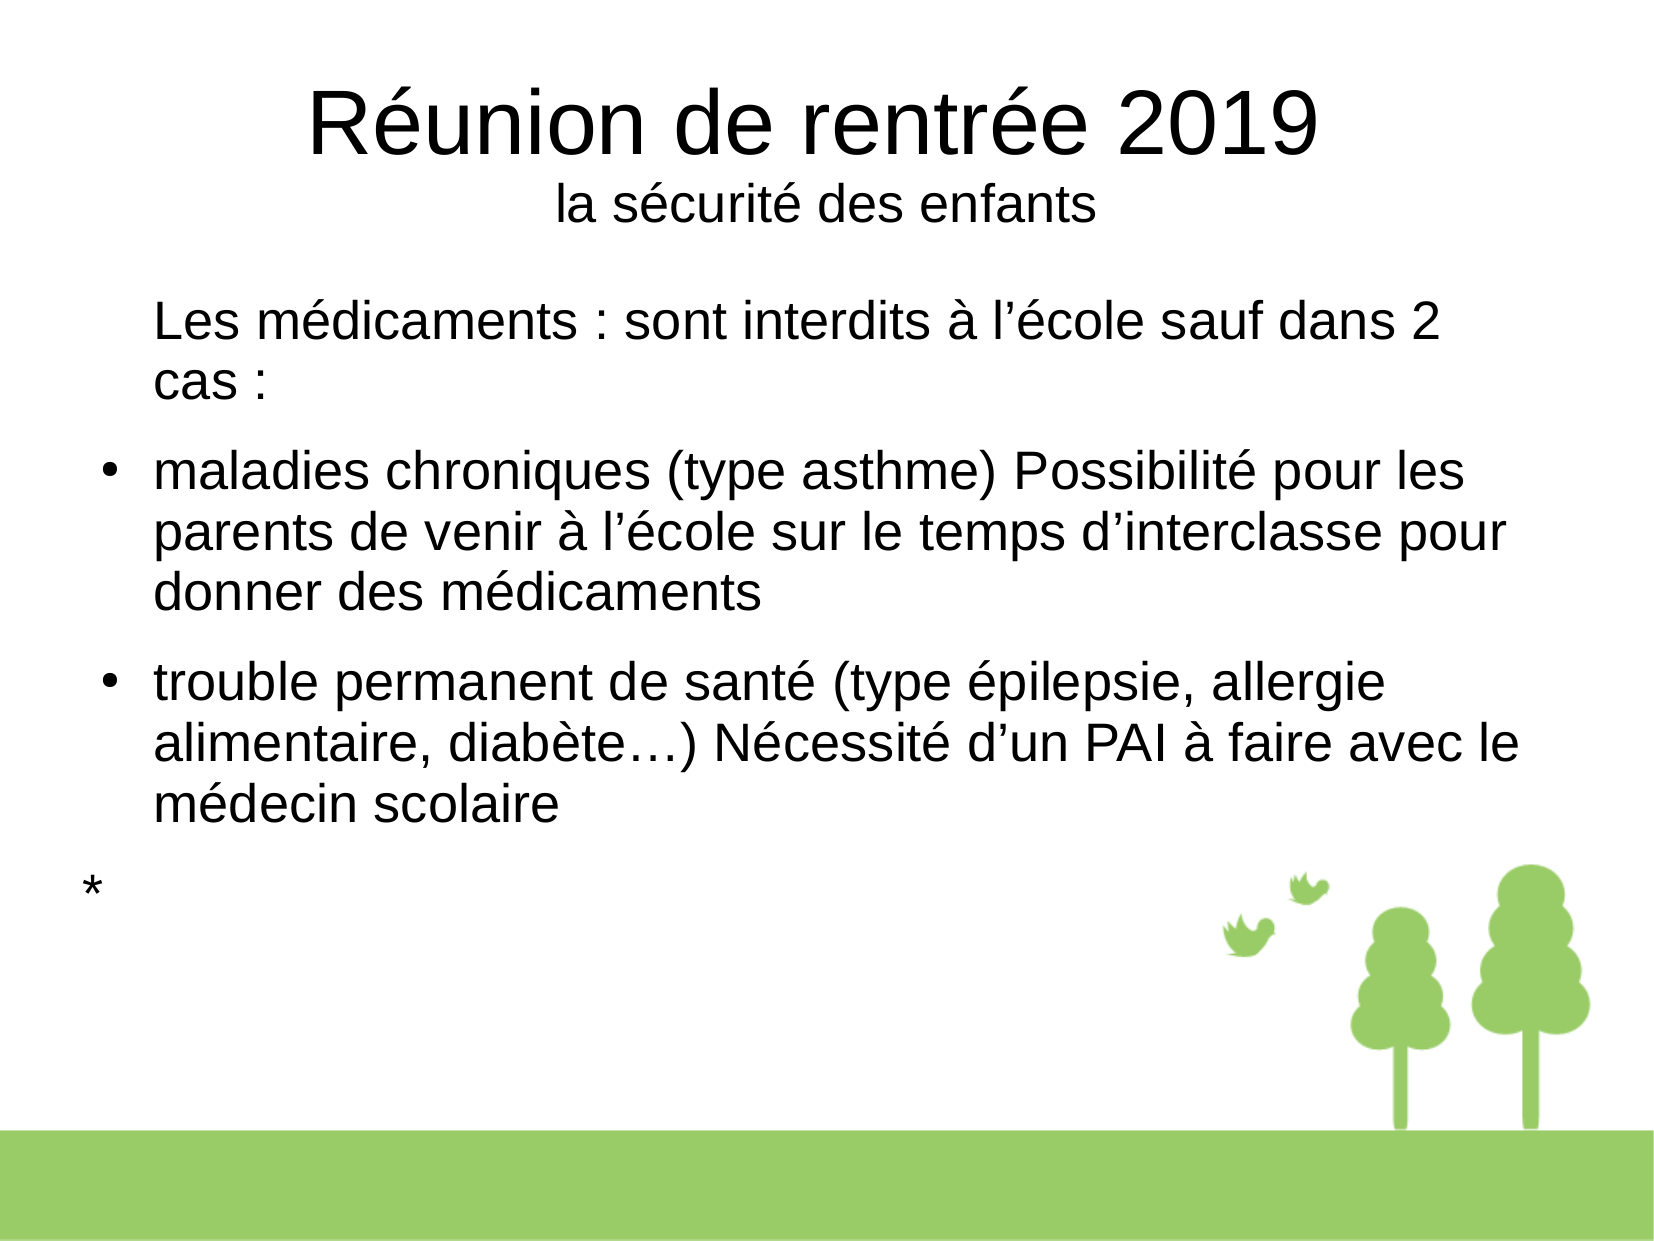

# Réunion de rentrée 2019 la sécurité des enfants
Les médicaments : sont interdits à l’école sauf dans 2 cas :
maladies chroniques (type asthme) Possibilité pour les parents de venir à l’école sur le temps d’interclasse pour donner des médicaments
trouble permanent de santé (type épilepsie, allergie alimentaire, diabète…) Nécessité d’un PAI à faire avec le médecin scolaire
*